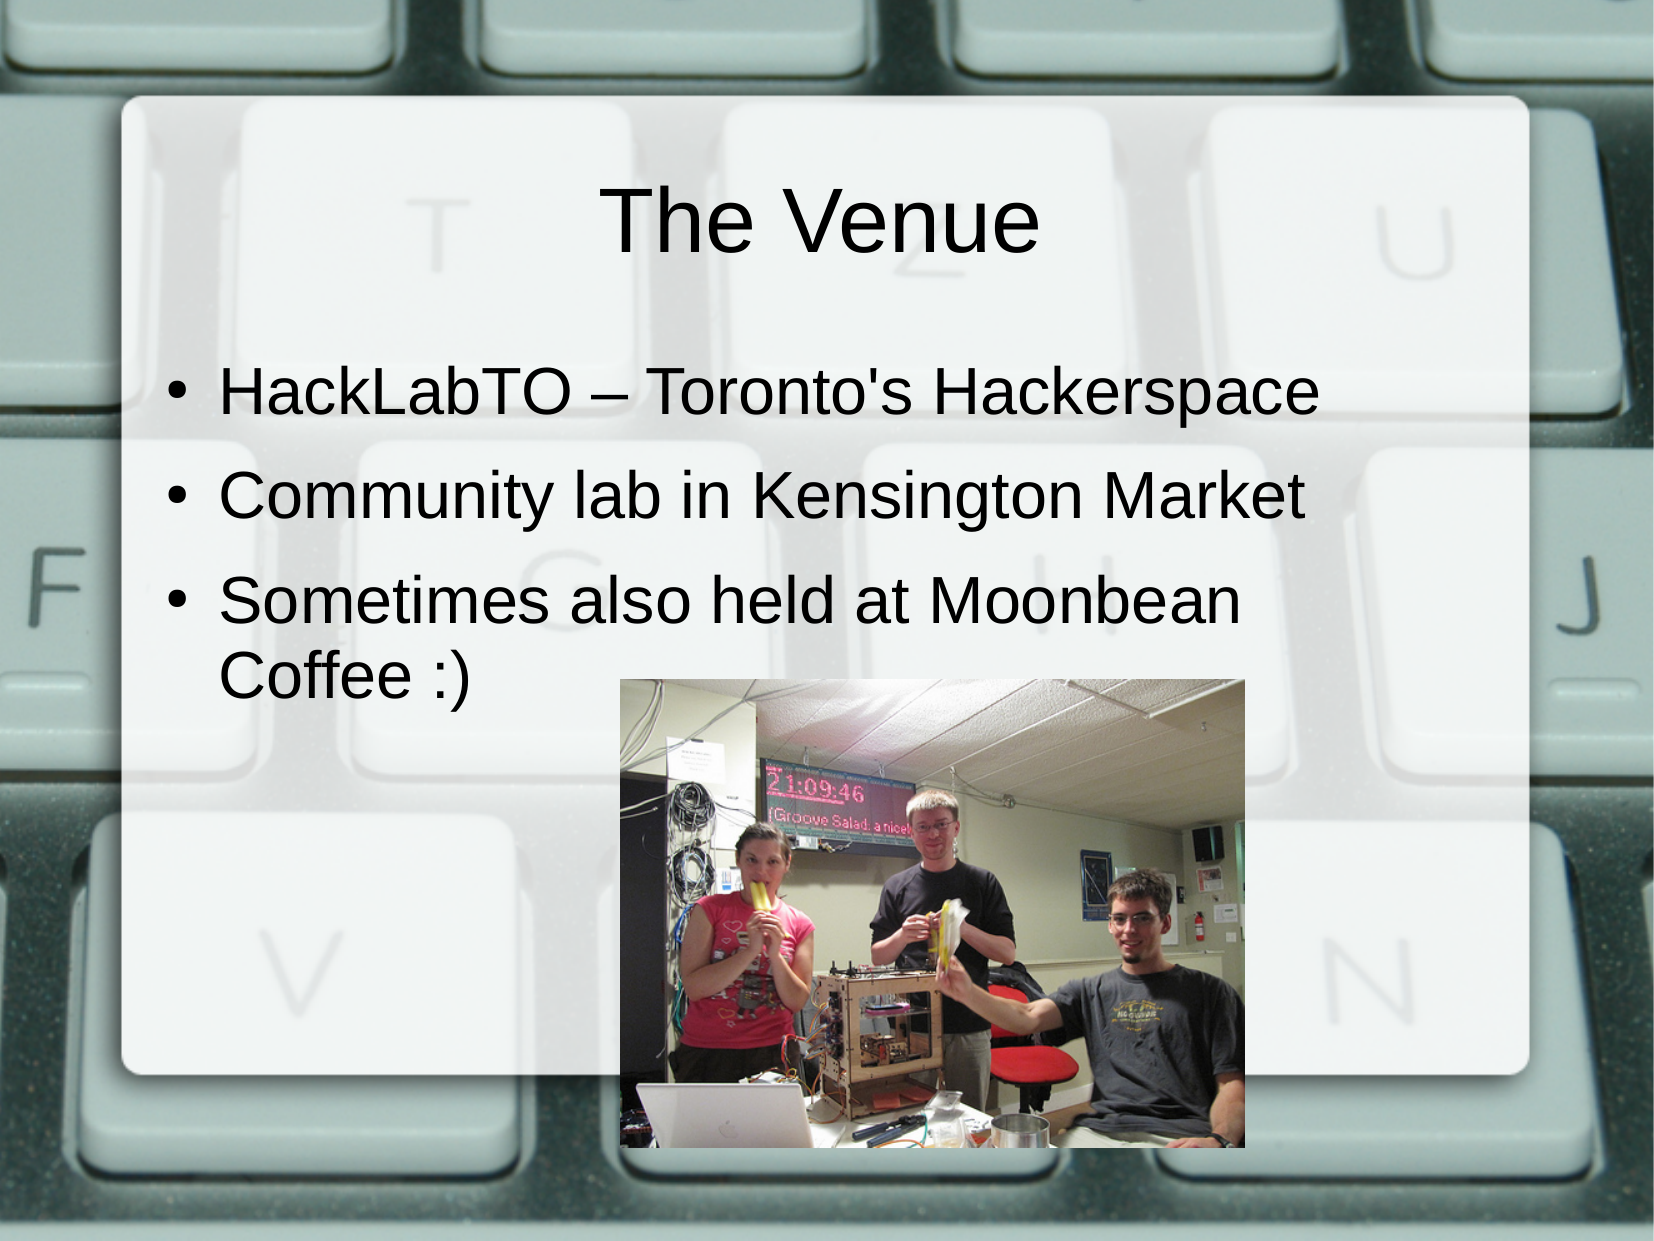

# The Venue
HackLabTO – Toronto's Hackerspace
Community lab in Kensington Market
Sometimes also held at Moonbean Coffee :)